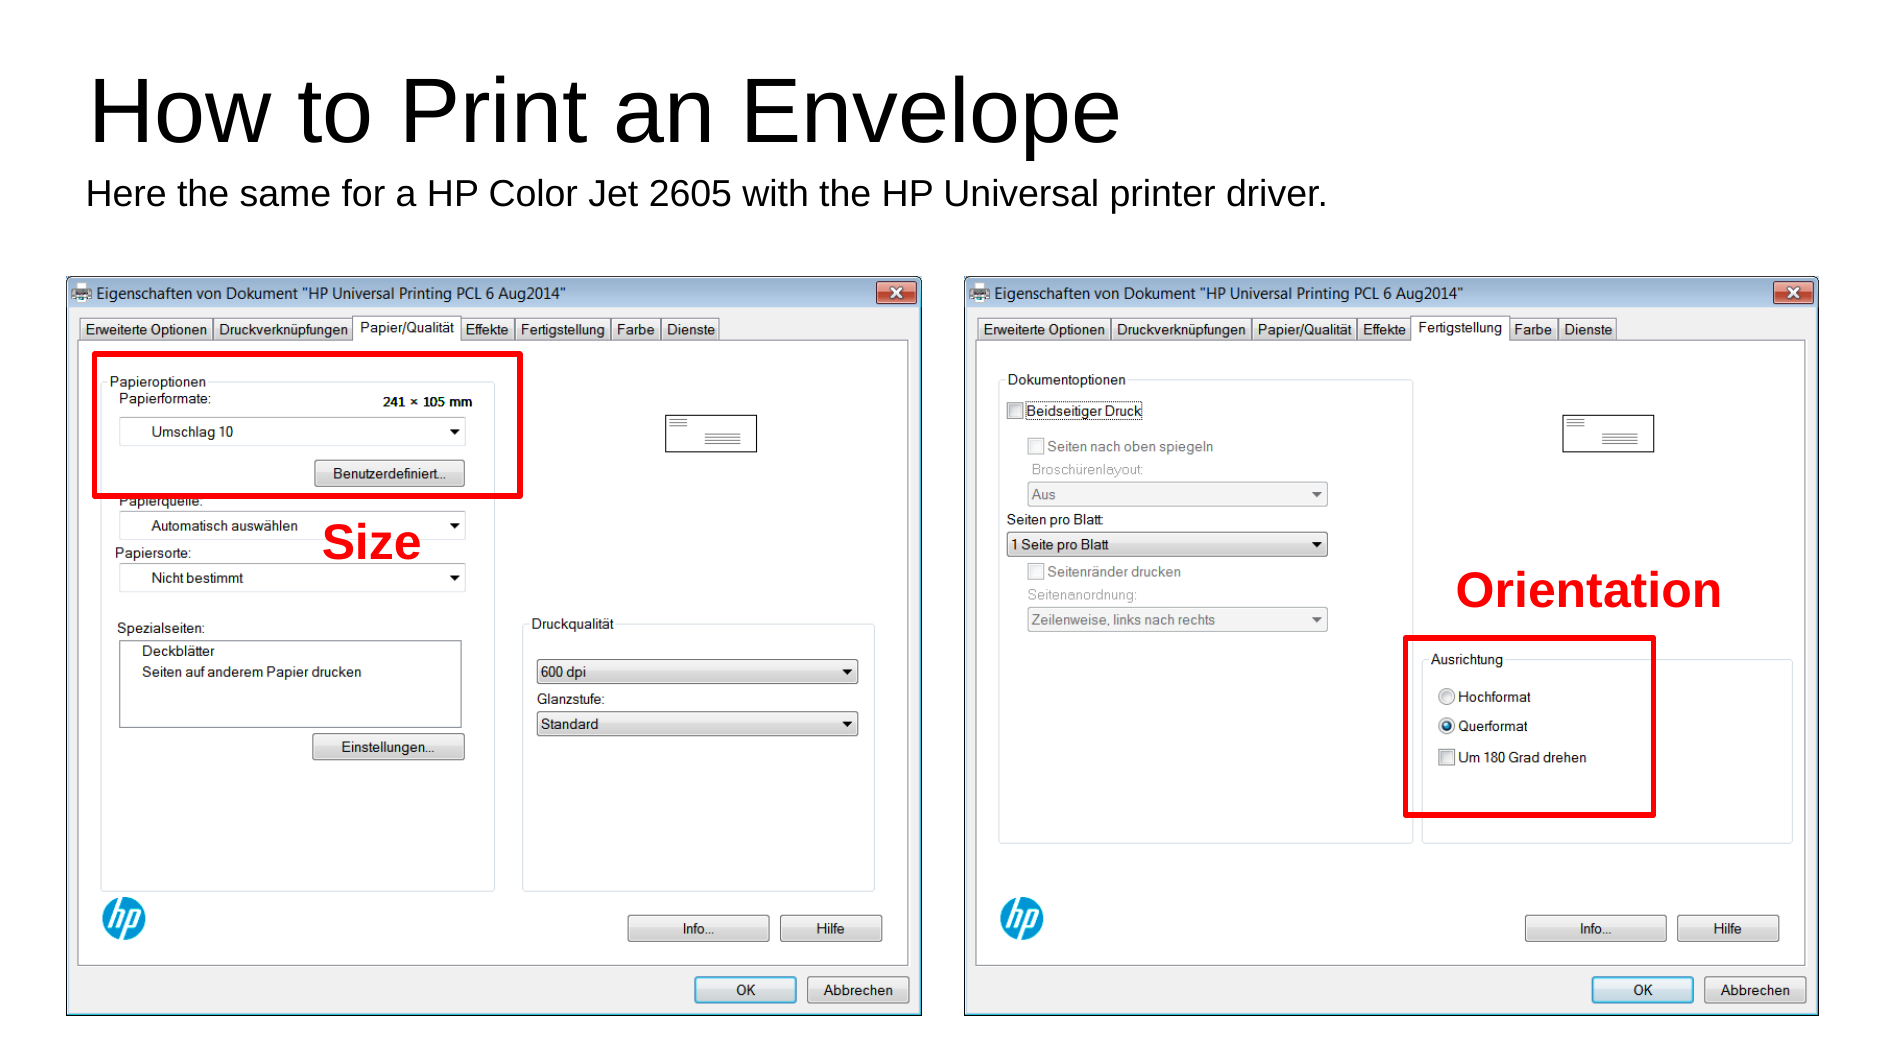

# How to Print an Envelope
Here the same for a HP Color Jet 2605 with the HP Universal printer driver.
Size
Orientation